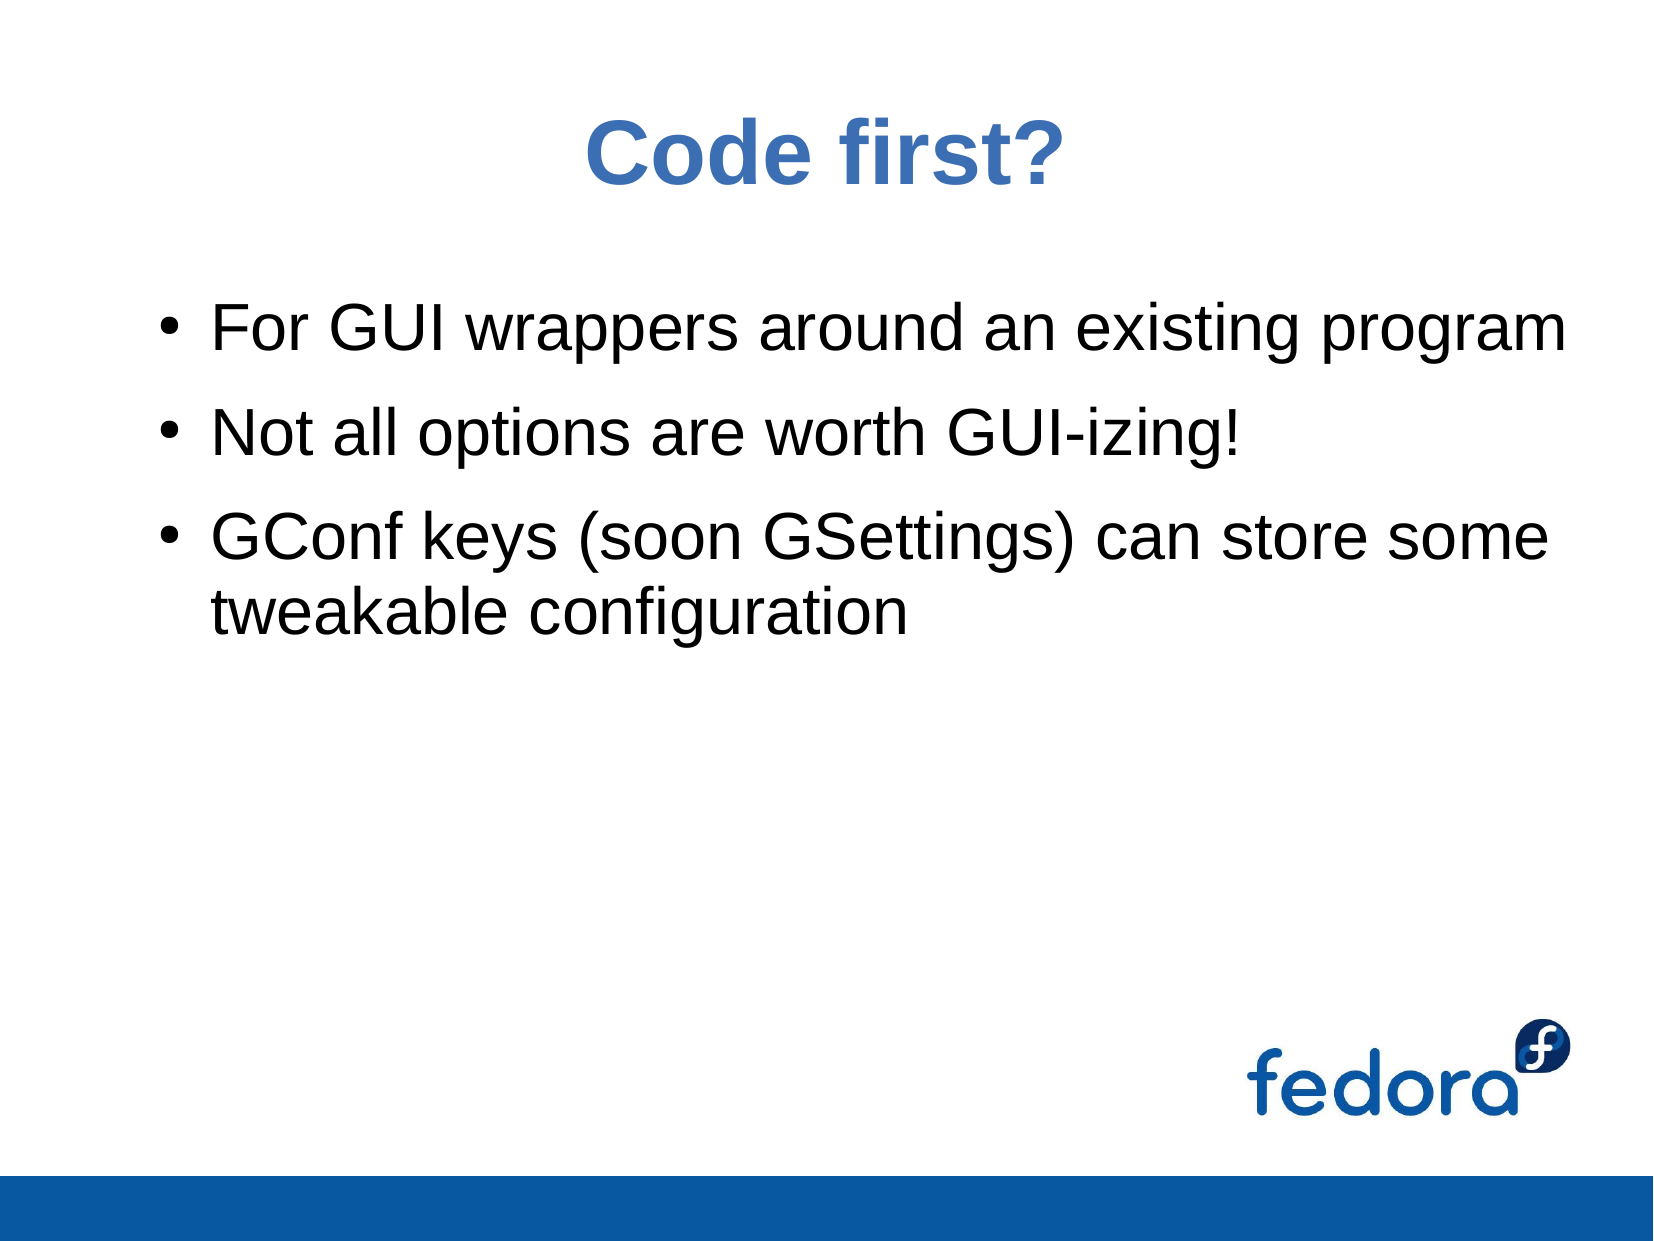

# Code first?
For GUI wrappers around an existing program
Not all options are worth GUI-izing!
GConf keys (soon GSettings) can store some tweakable configuration